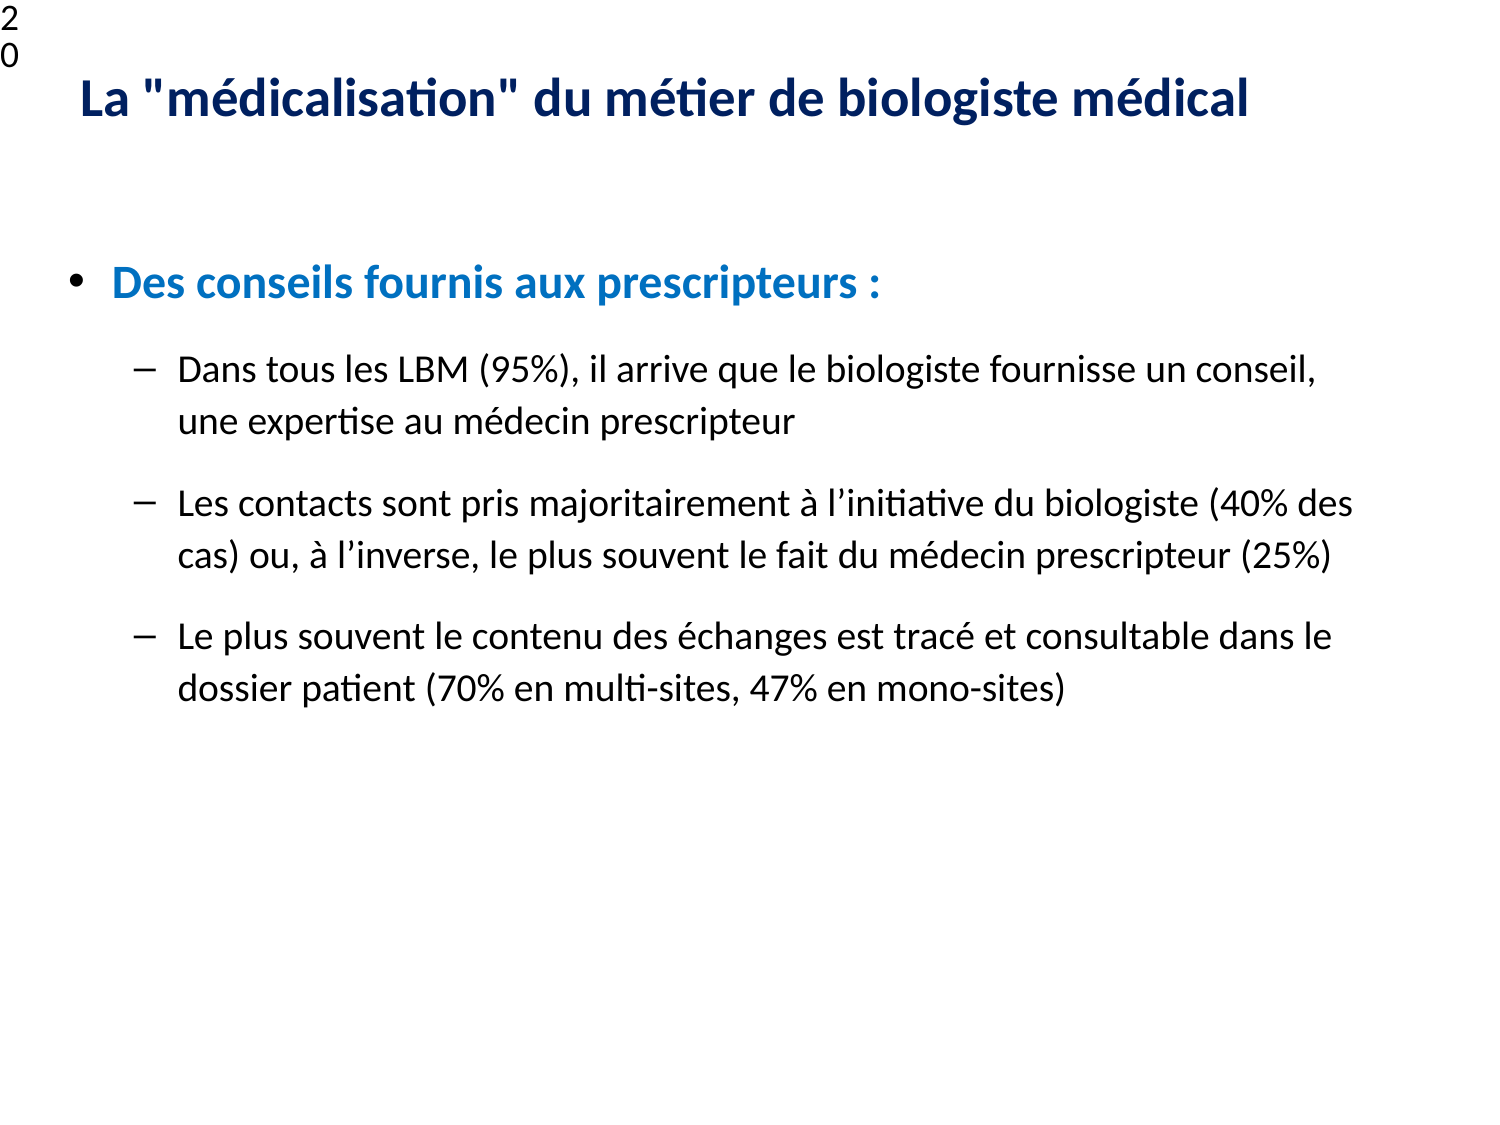

# La "médicalisation" du métier de biologiste médical
Des conseils fournis aux prescripteurs :
Dans tous les LBM (95%), il arrive que le biologiste fournisse un conseil, une expertise au médecin prescripteur
Les contacts sont pris majoritairement à l’initiative du biologiste (40% des cas) ou, à l’inverse, le plus souvent le fait du médecin prescripteur (25%)
Le plus souvent le contenu des échanges est tracé et consultable dans le dossier patient (70% en multi-sites, 47% en mono-sites)